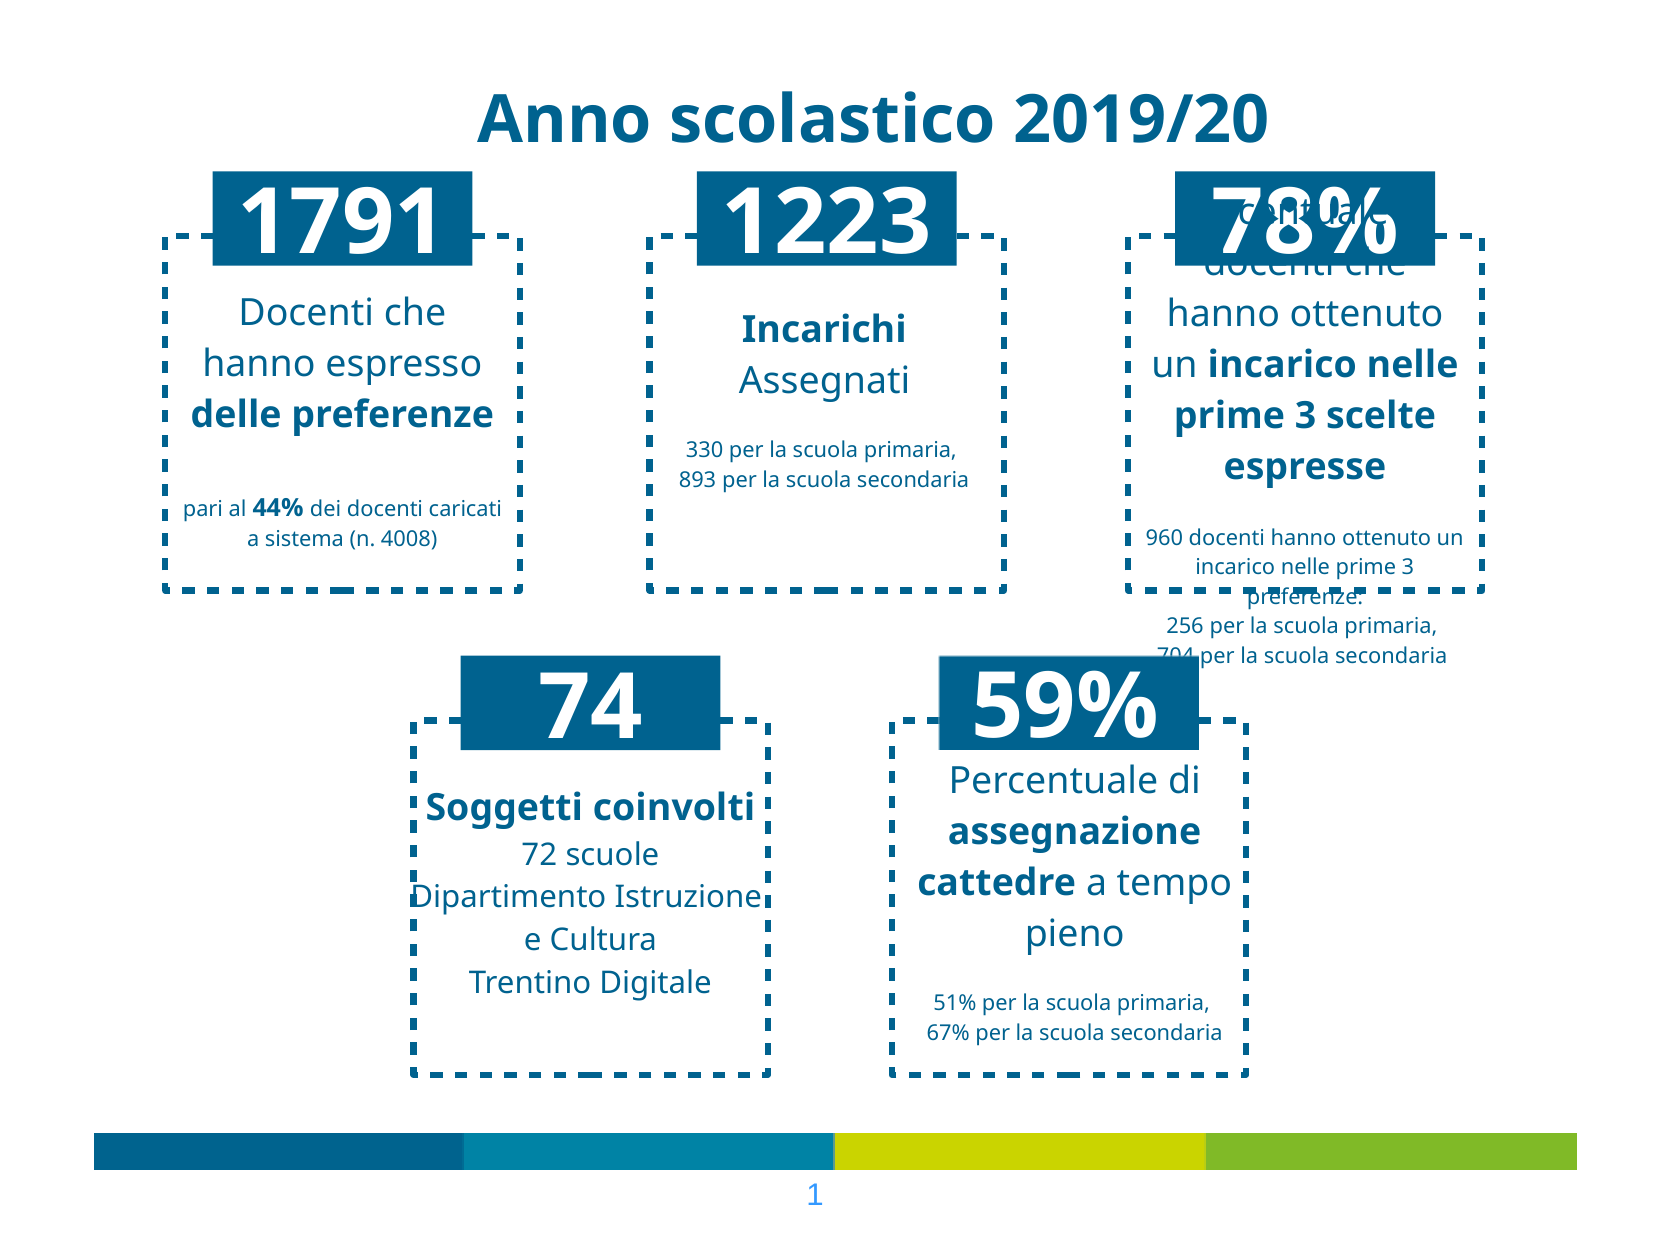

Anno scolastico 2019/20
1791
1223
78%
Percentuale di docenti che hanno ottenuto un incarico nelle prime 3 scelte espresse
960 docenti hanno ottenuto un incarico nelle prime 3 preferenze:
256 per la scuola primaria,
704 per la scuola secondaria
Incarichi
Assegnati
330 per la scuola primaria,
893 per la scuola secondaria
Docenti che hanno espresso delle preferenze
pari al 44% dei docenti caricati a sistema (n. 4008)
59%
74
Soggetti coinvolti
72 scuole
Dipartimento Istruzione
e Cultura
Trentino Digitale
Percentuale di assegnazione cattedre a tempo pieno
51% per la scuola primaria,
67% per la scuola secondaria
1